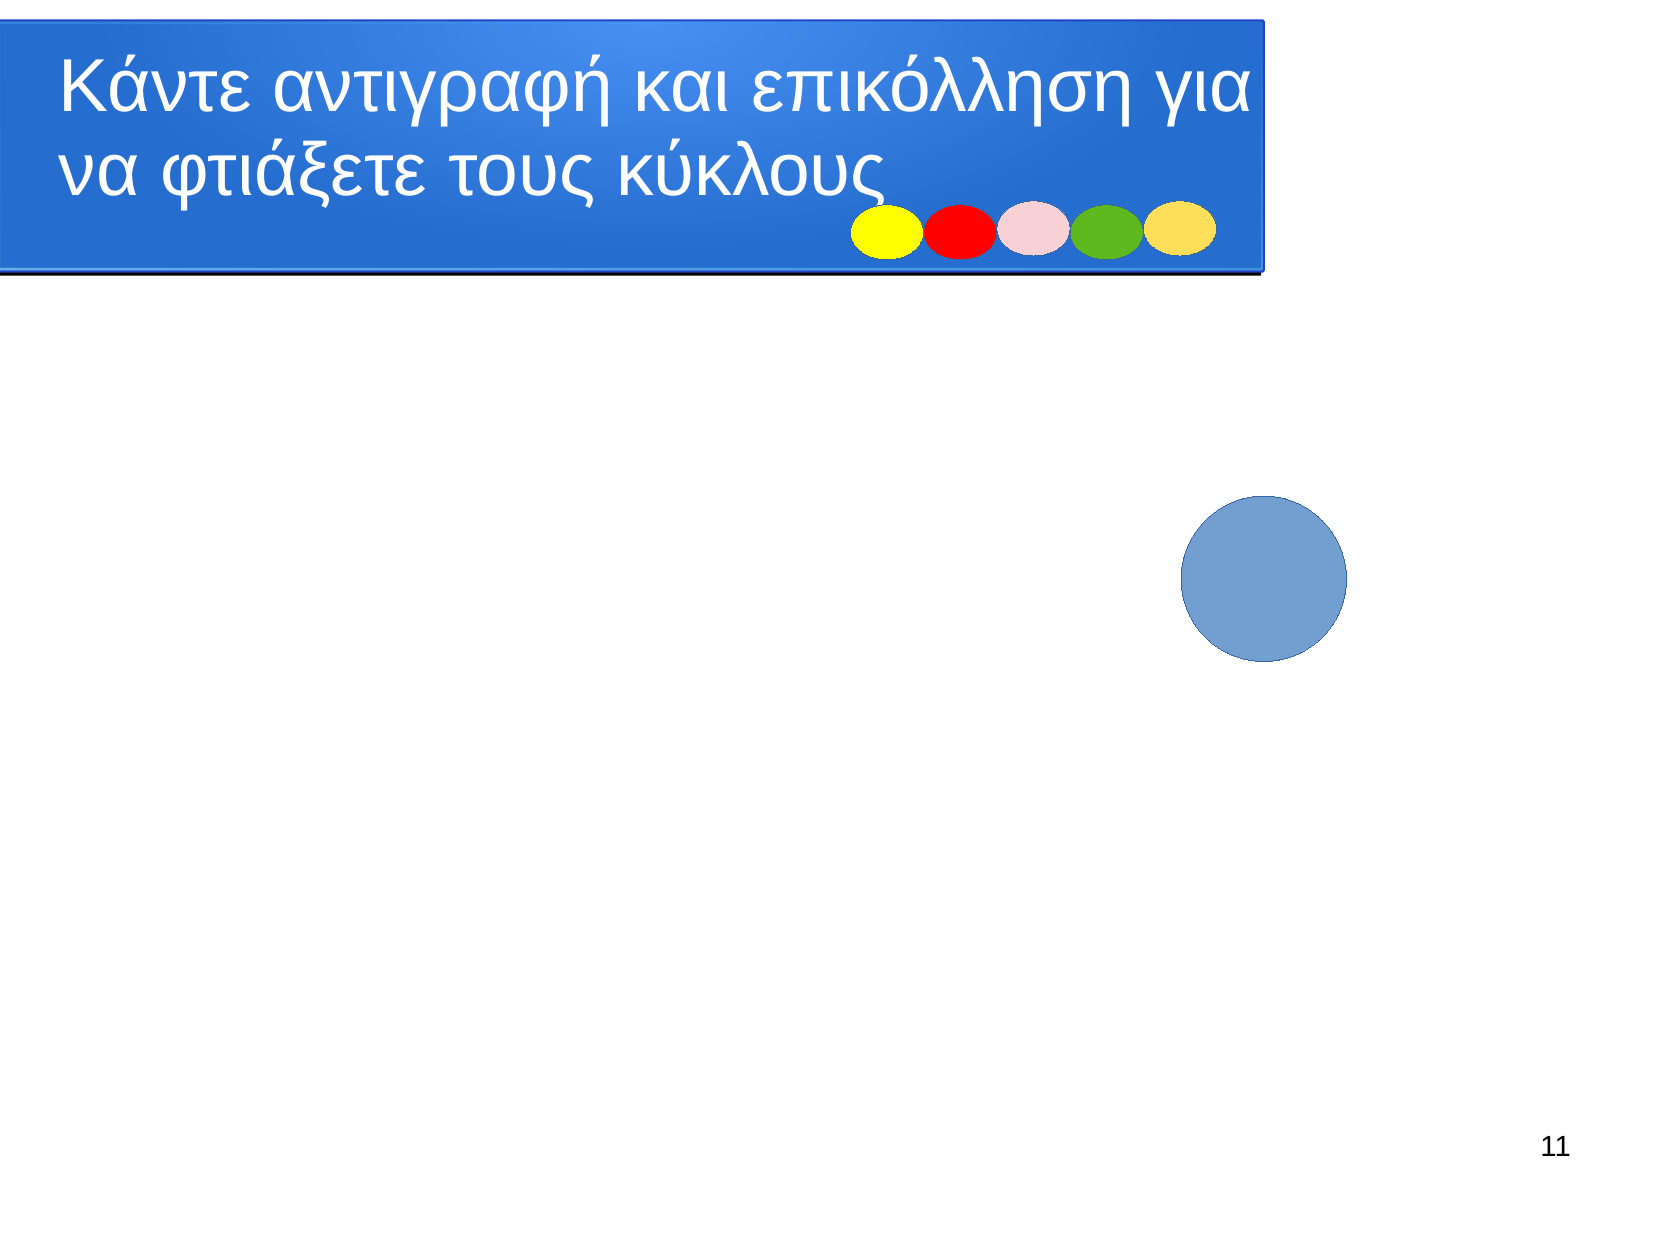

# Κάντε αντιγραφή και επικόλληση για να φτιάξετε τους κύκλους
11